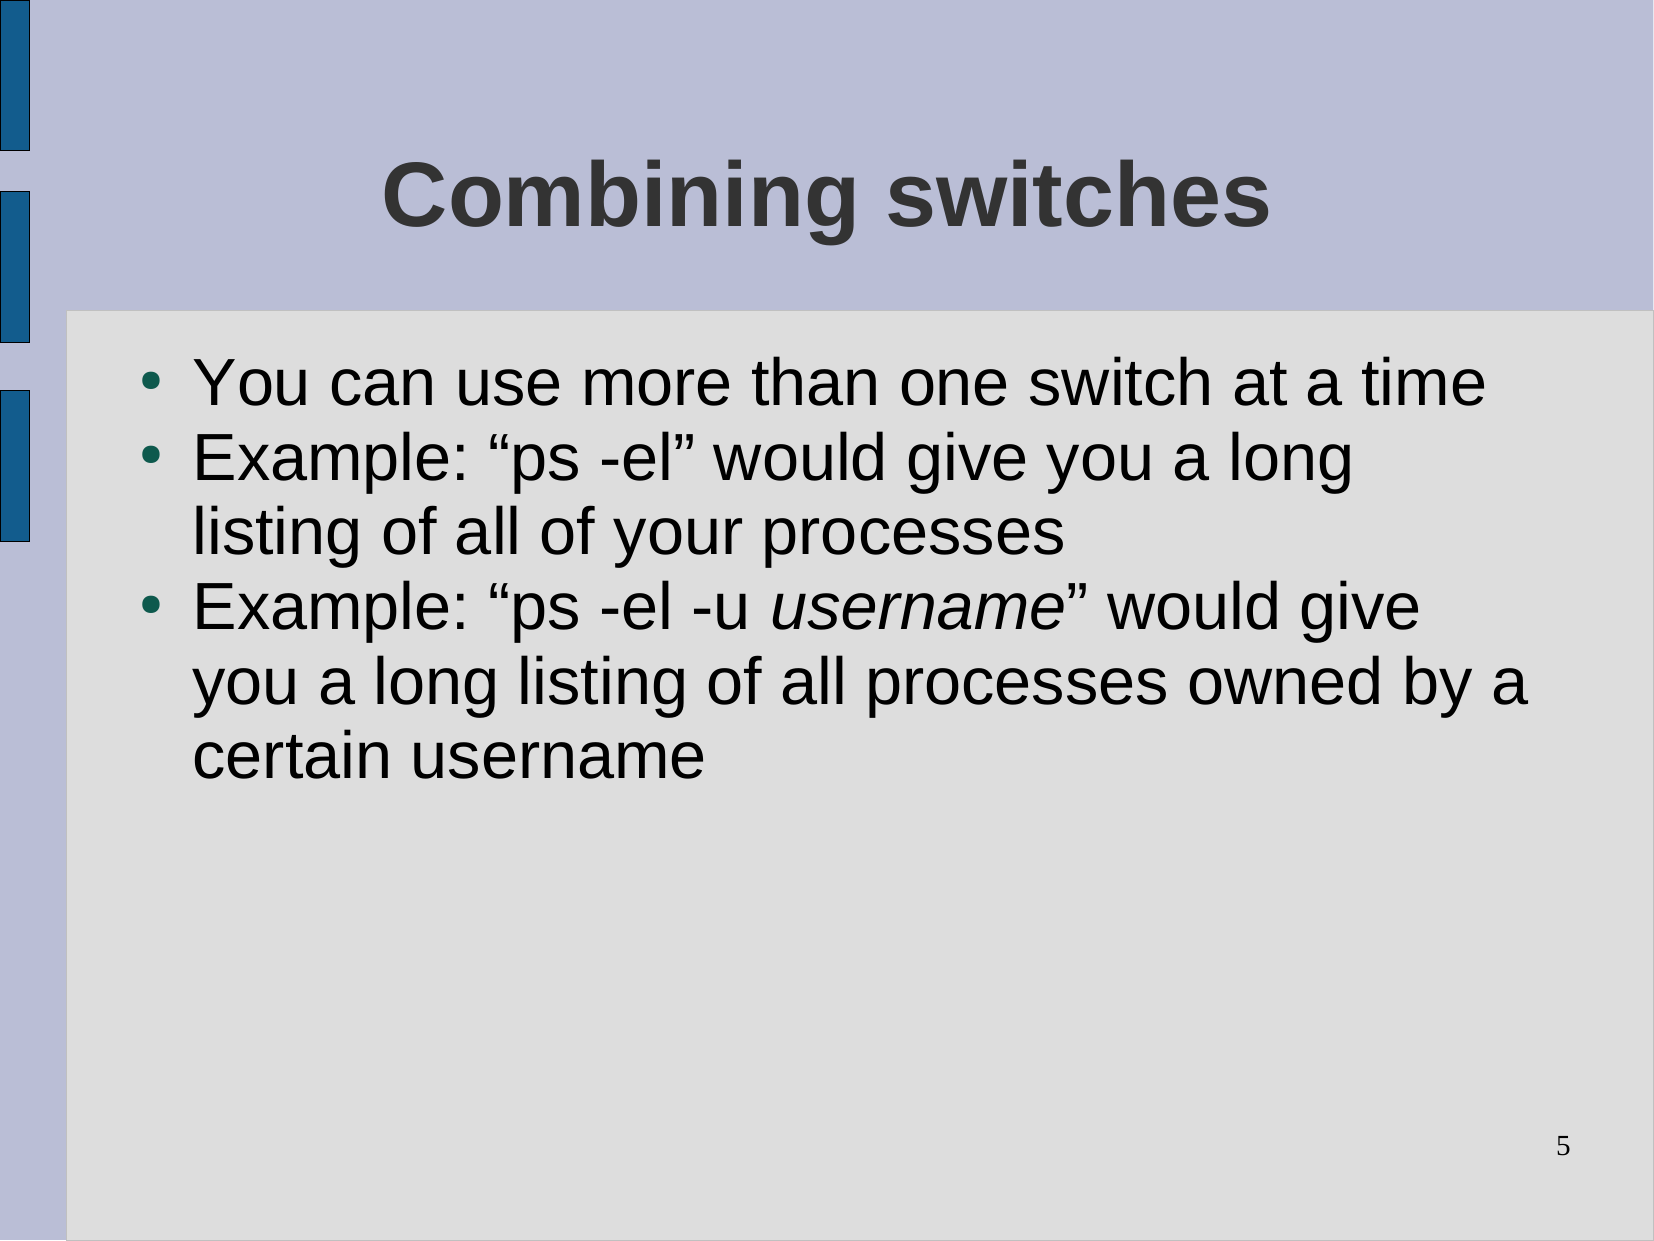

# Combining switches
You can use more than one switch at a time
Example: “ps -el” would give you a long listing of all of your processes
Example: “ps -el -u username” would give you a long listing of all processes owned by a certain username
5